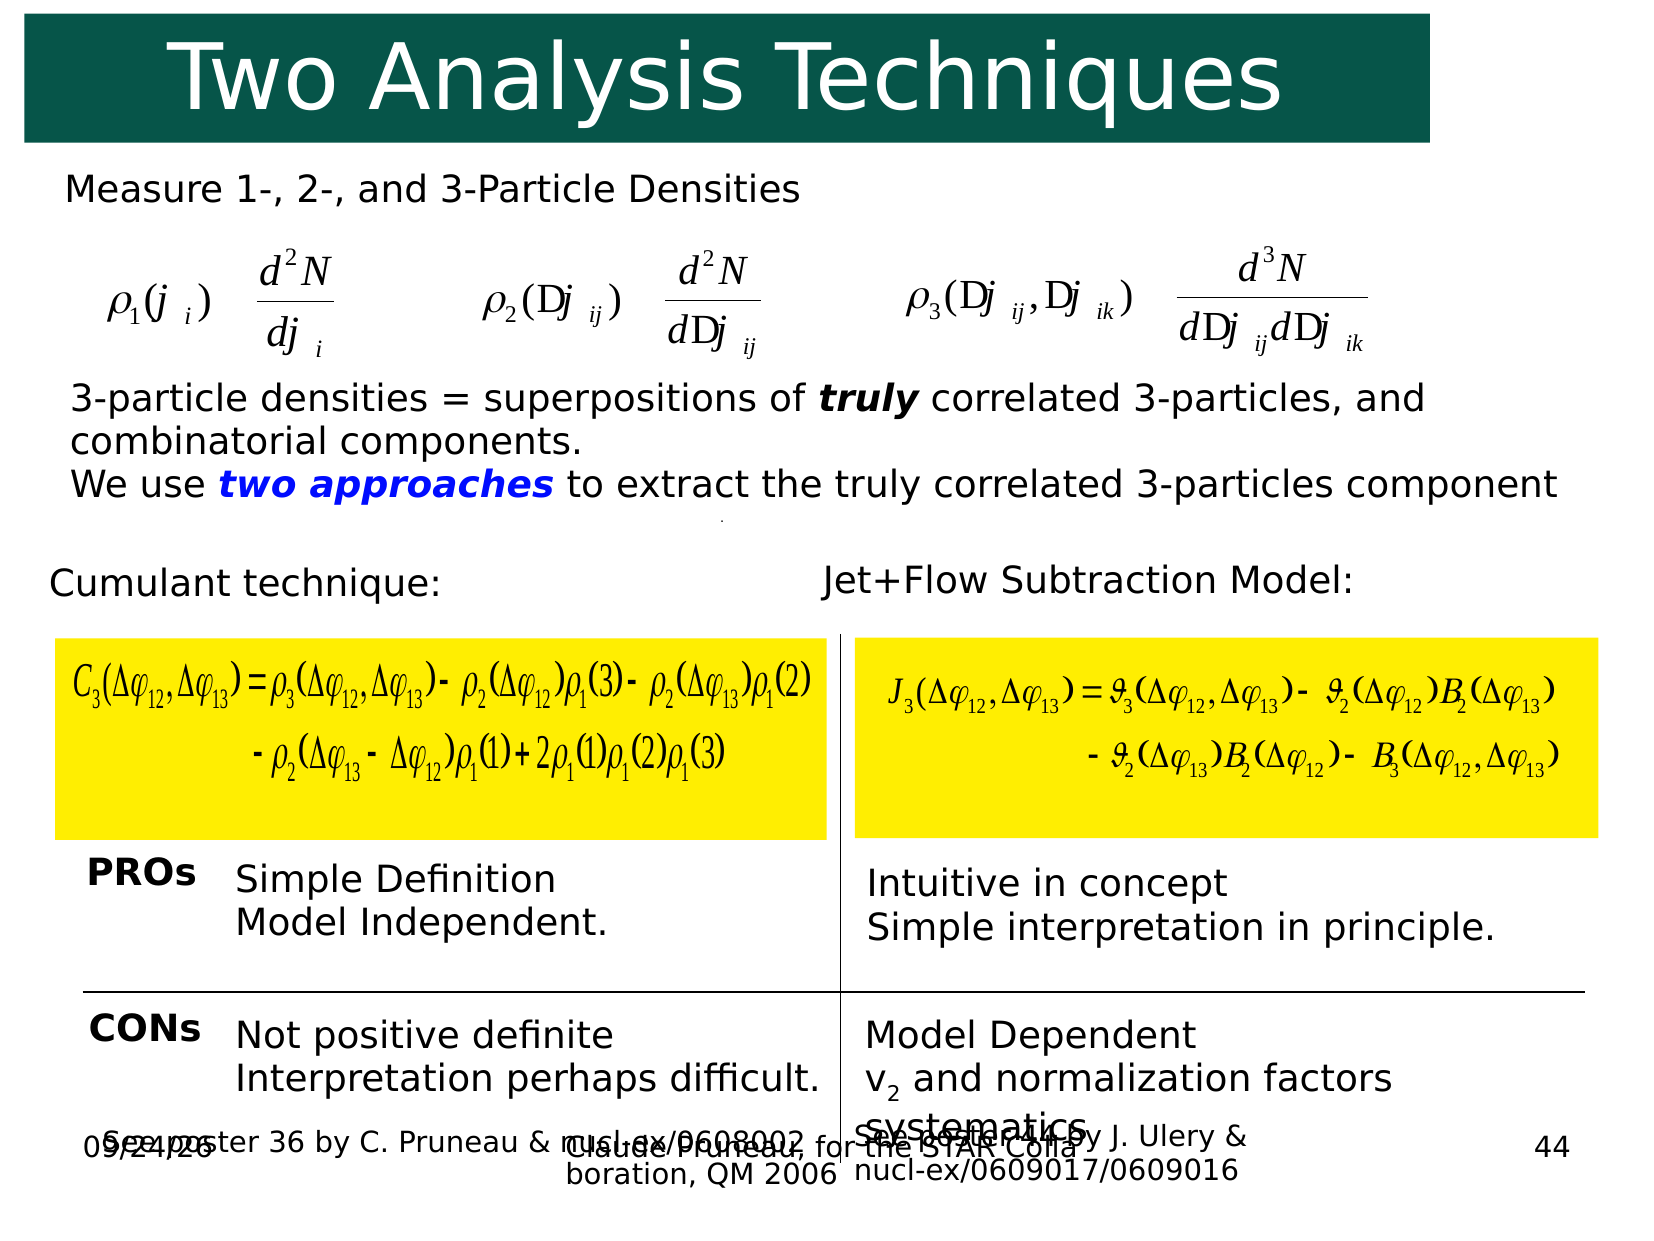

# Two Analysis Techniques
Measure 1-, 2-, and 3-Particle Densities
3-particle densities = superpositions of truly correlated 3-particles, and combinatorial components.
We use two approaches to extract the truly correlated 3-particles component
.
Jet+Flow Subtraction Model:
Cumulant technique:
PROs
Simple Definition
Model Independent.
Intuitive in concept
Simple interpretation in principle.
CONs
Not positive definite
Interpretation perhaps difficult.
Model Dependent
v2 and normalization factors systematics
See poster 44 by J. Ulery & nucl-ex/0609017/0609016
See poster 36 by C. Pruneau & nucl-ex/0608002
Claude Pruneau, for the STAR Collaboration, QM 2006
44